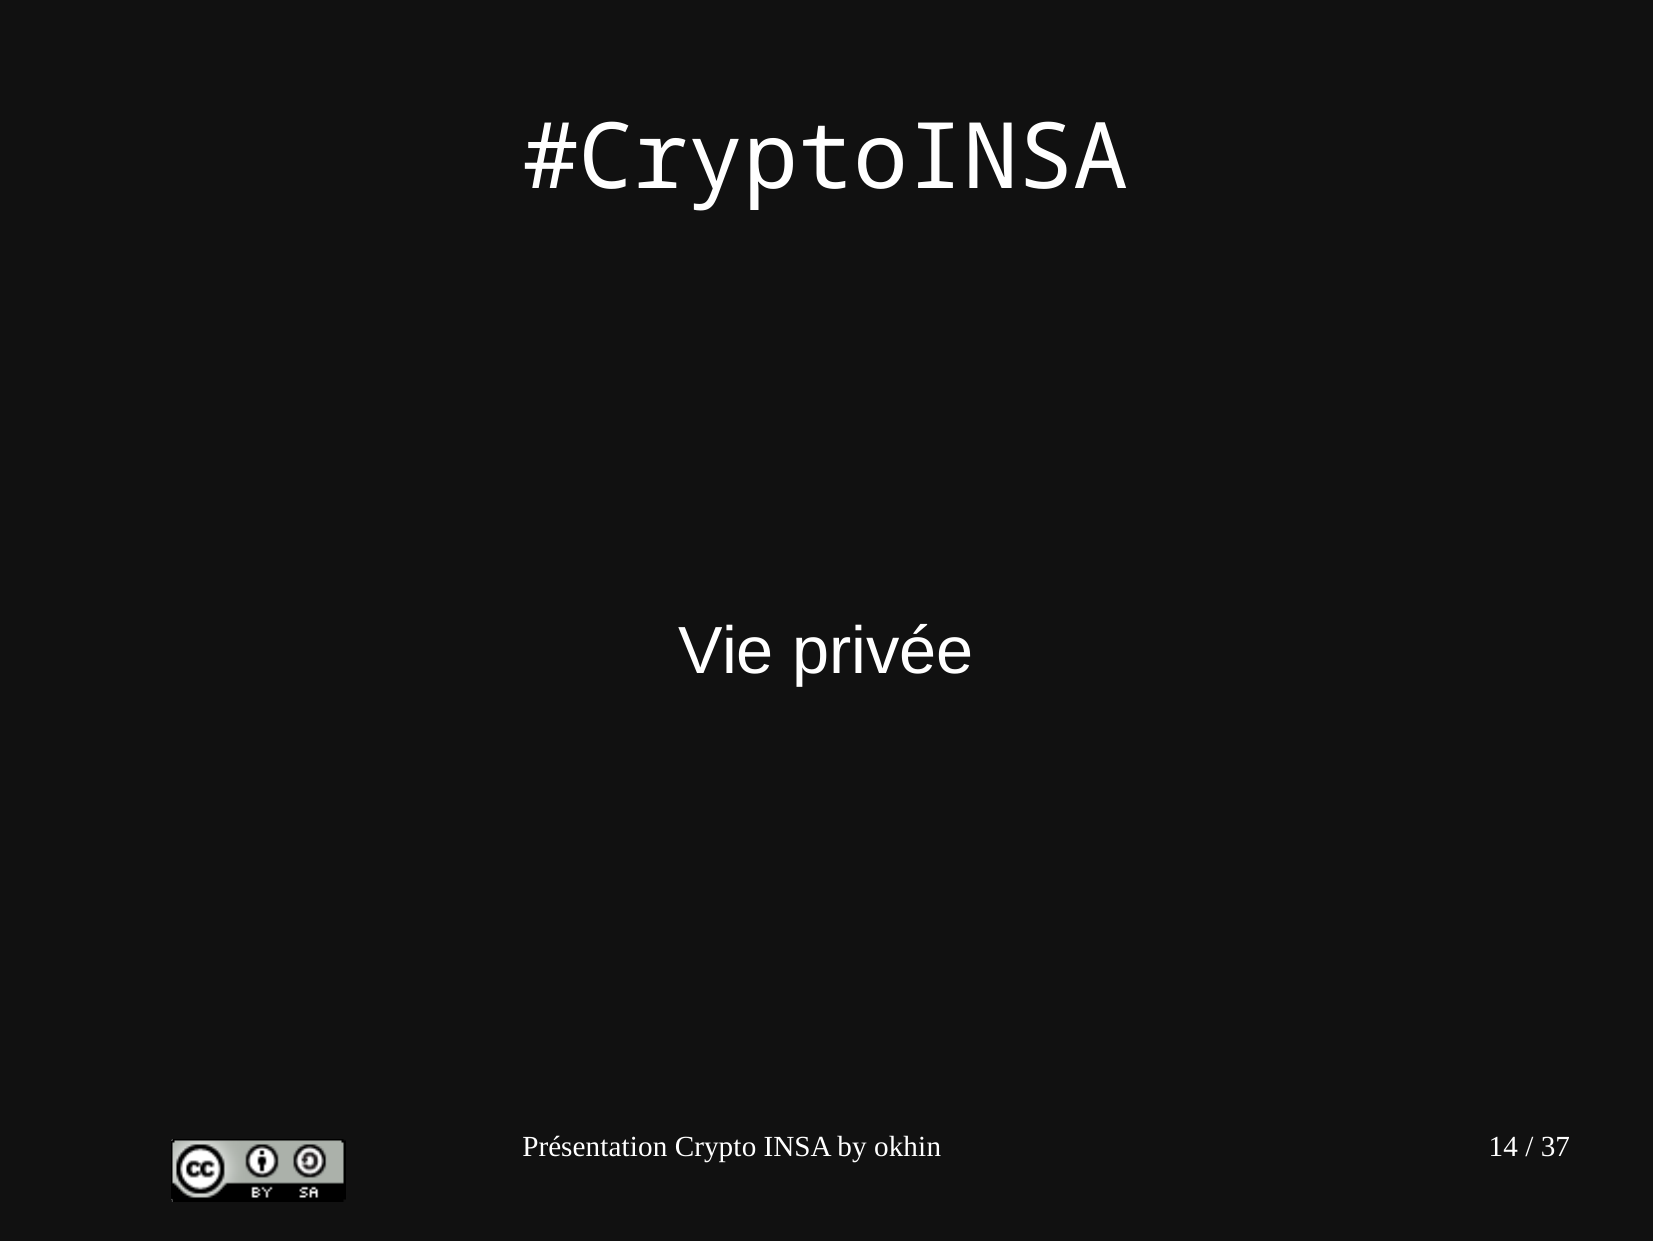

# #CryptoINSA
Vie privée
Présentation Crypto INSA by okhin
14